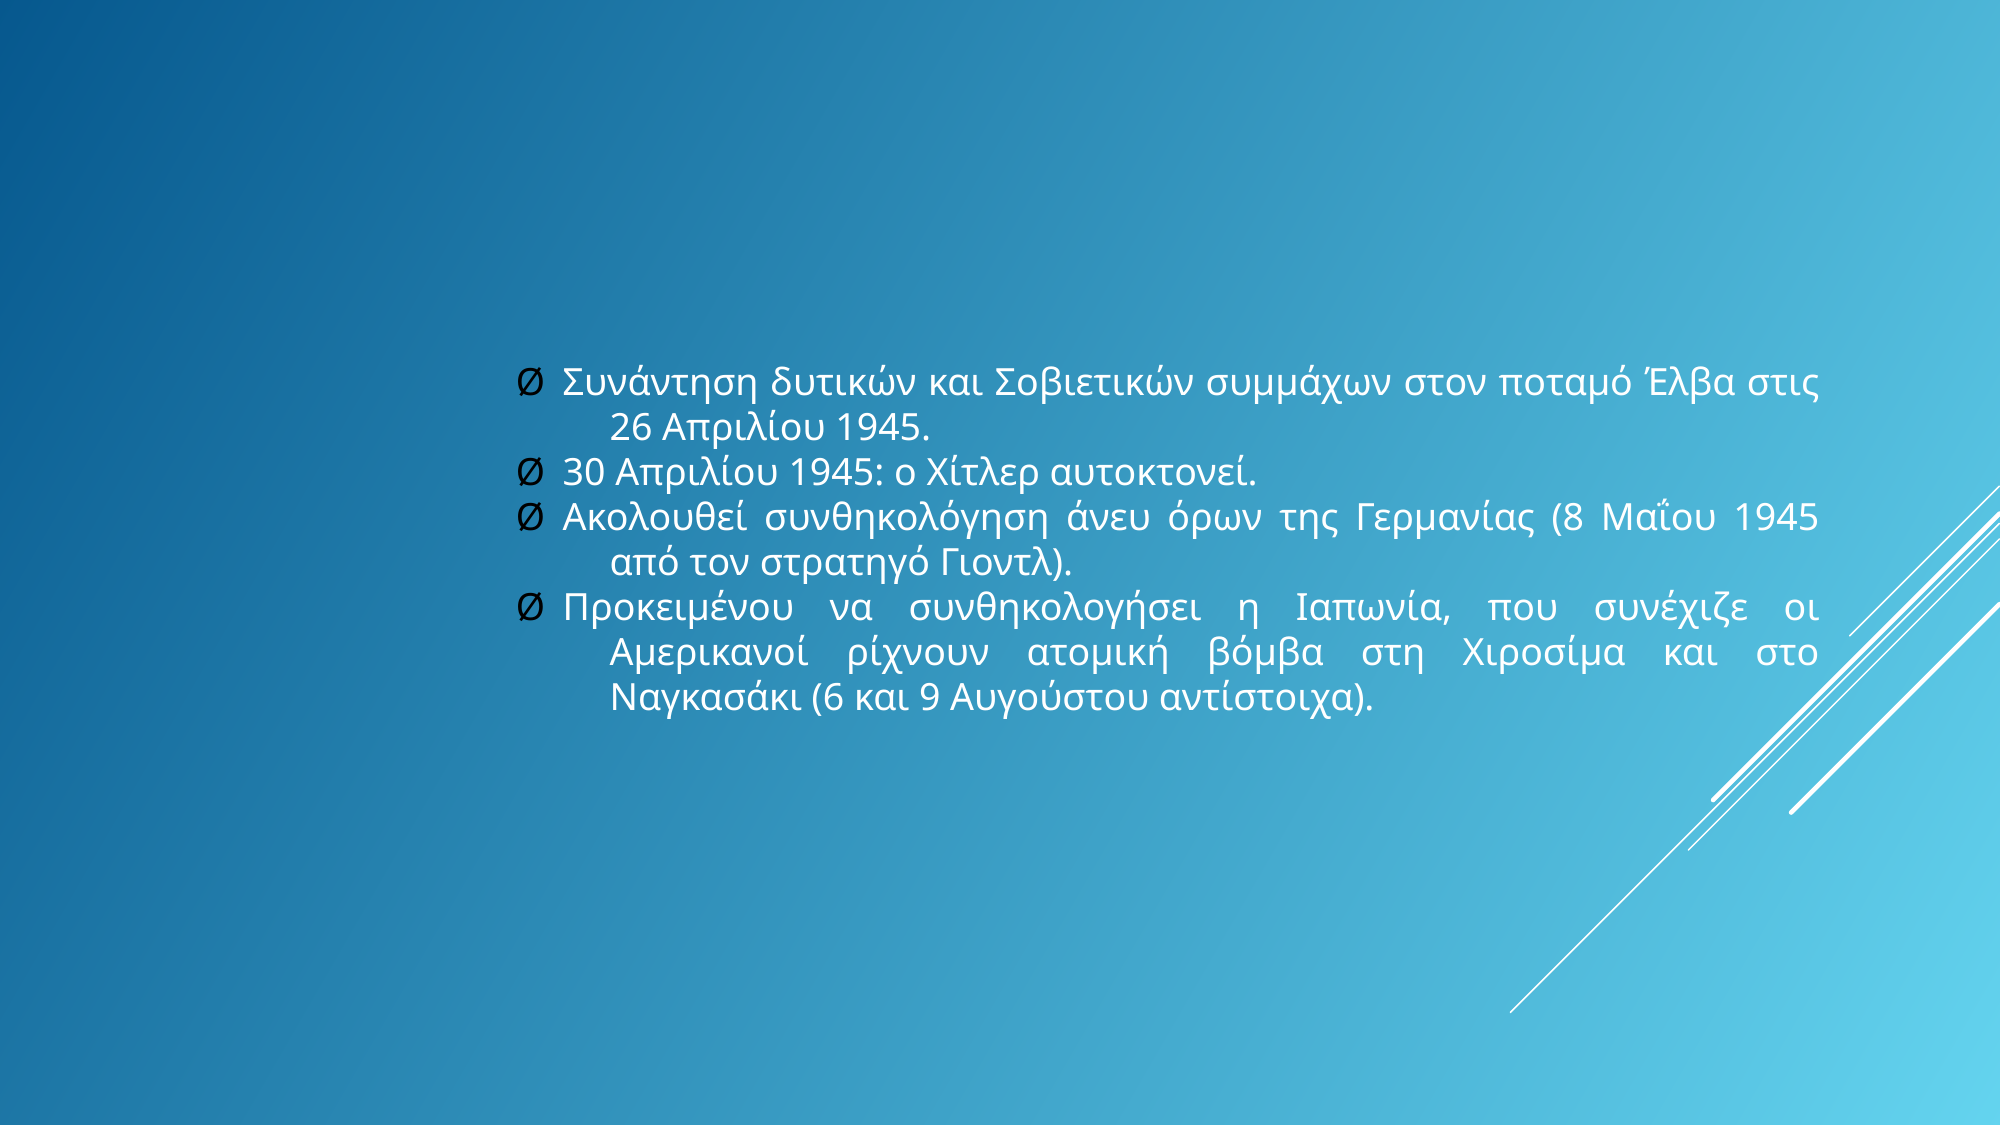

Συνάντηση δυτικών και Σοβιετικών συμμάχων στον ποταμό Έλβα στις 26 Απριλίου 1945.
30 Απριλίου 1945: ο Χίτλερ αυτοκτονεί.
Ακολουθεί συνθηκολόγηση άνευ όρων της Γερμανίας (8 Μαΐου 1945 από τον στρατηγό Γιοντλ).
Προκειμένου να συνθηκολογήσει η Ιαπωνία, που συνέχιζε οι Αμερικανοί ρίχνουν ατομική βόμβα στη Χιροσίμα και στο Ναγκασάκι (6 και 9 Αυγούστου αντίστοιχα).